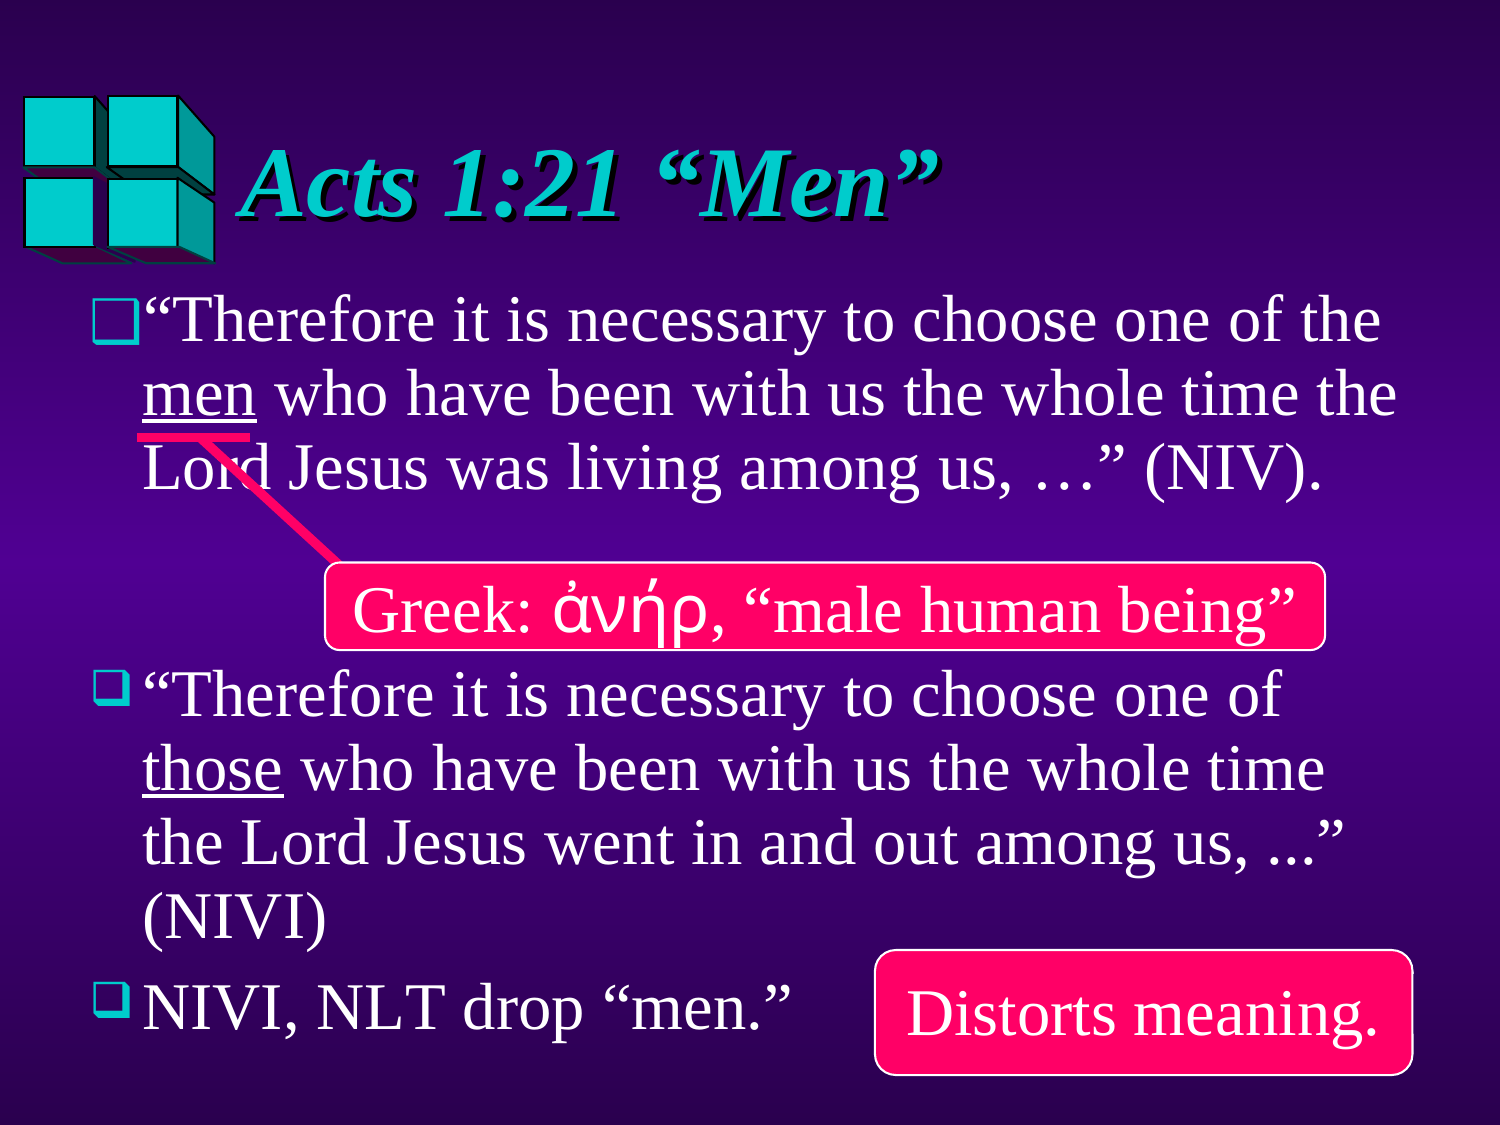

# Acts 1:21 “Men”
“Therefore it is necessary to choose one of the men who have been with us the whole time the Lord Jesus was living among us, …” (NIV).
Greek: ἀνήρ, “male human being”
“Therefore it is necessary to choose one of those who have been with us the whole time the Lord Jesus went in and out among us, ...” (NIVI)
NIVI, NLT drop “men.”
Distorts meaning.